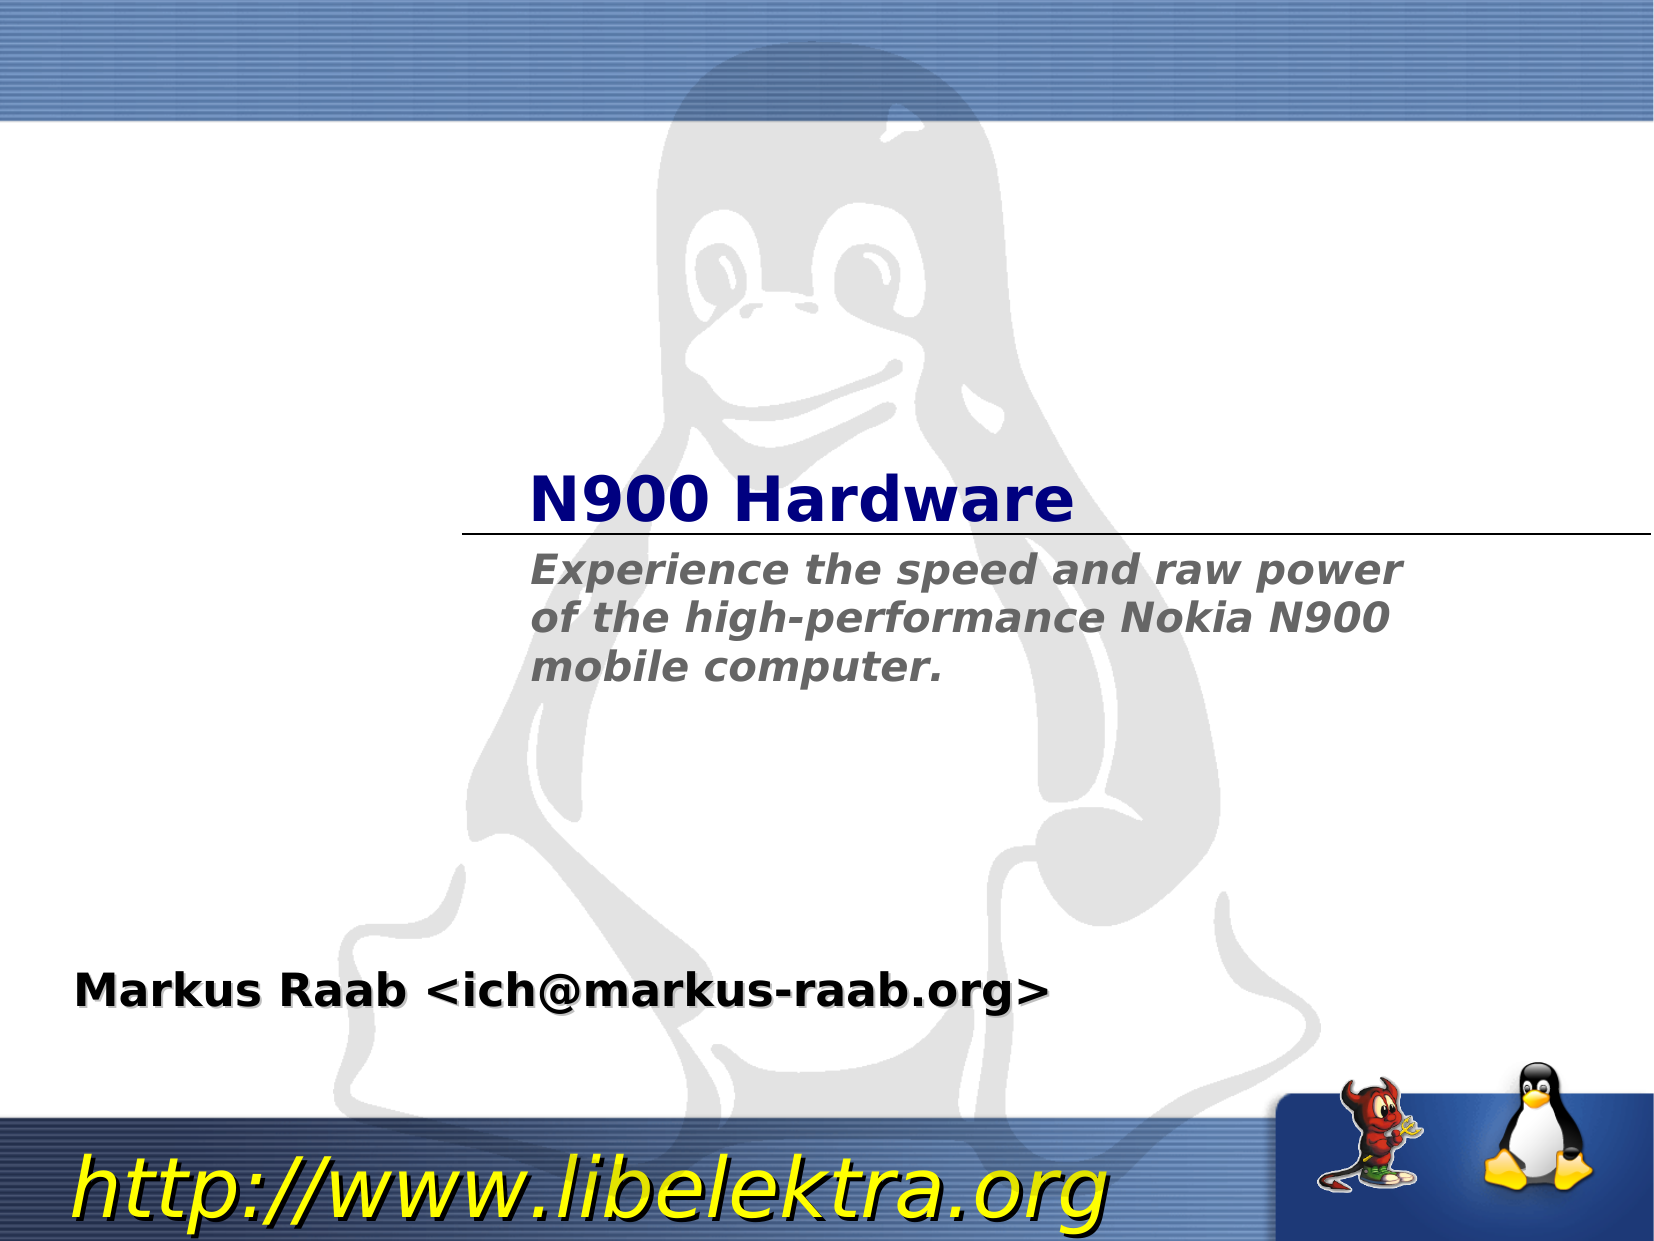

N900 Hardware
Experience the speed and raw power of the high-performance Nokia N900 mobile computer.
Markus Raab <ich@markus-raab.org>